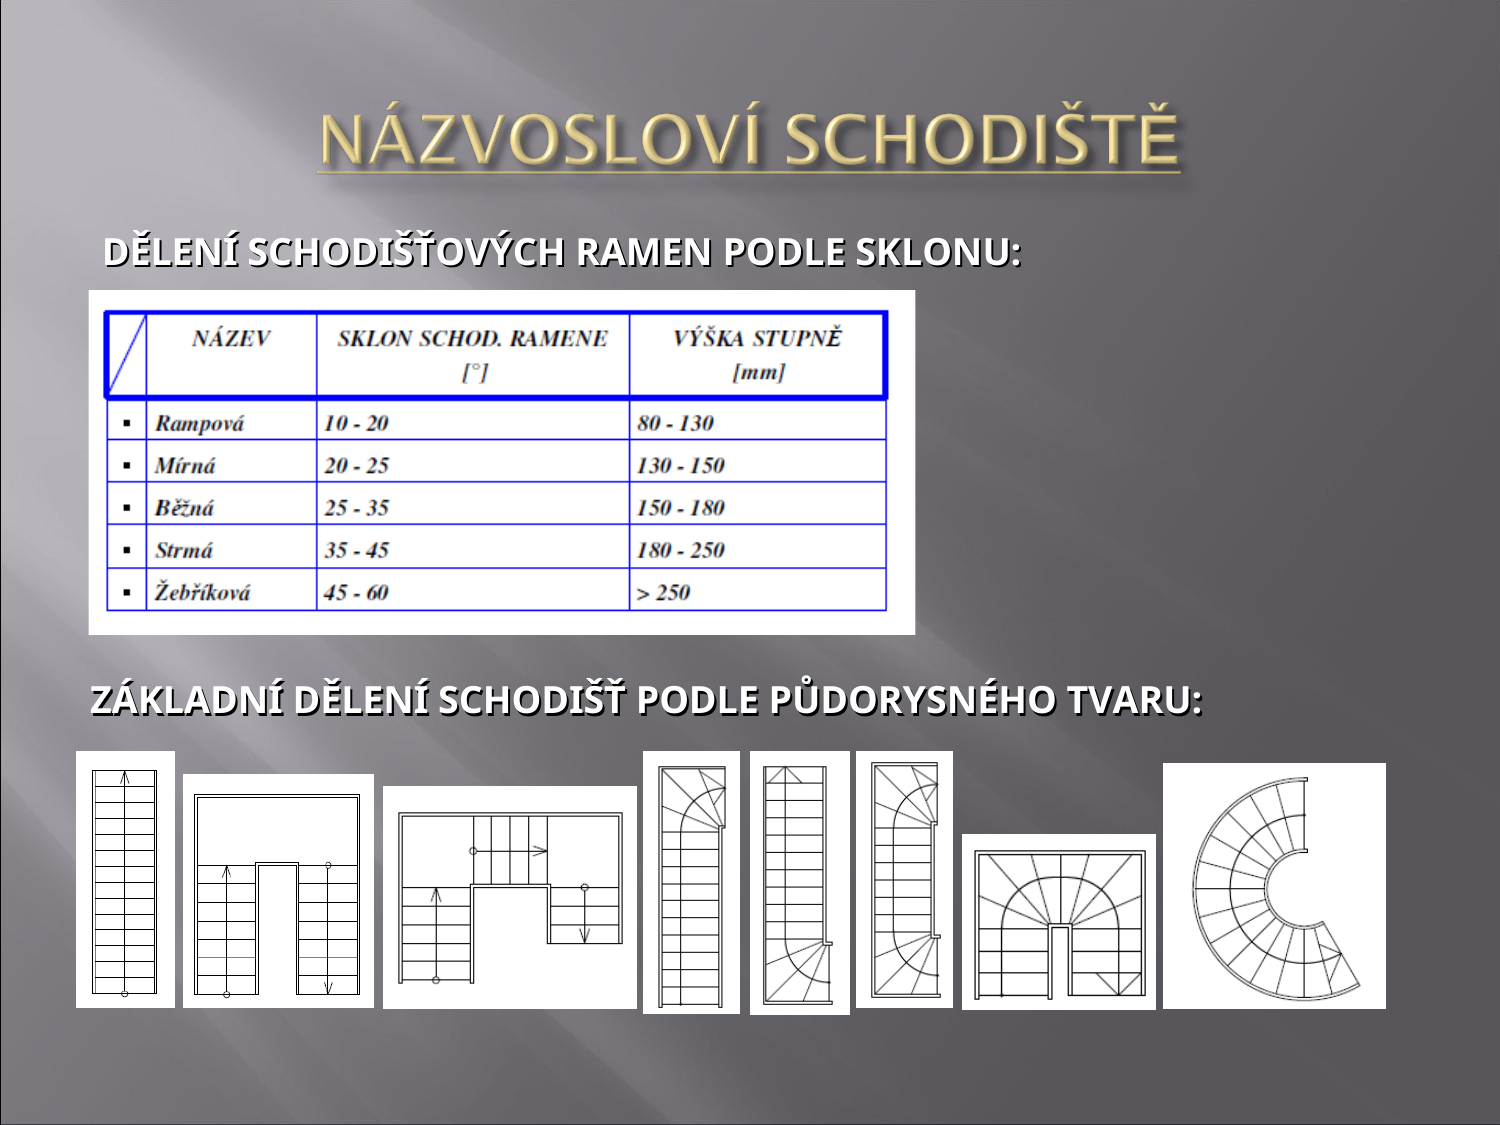

DĚLENÍ SCHODIŠŤOVÝCH RAMEN PODLE SKLONU:
ZÁKLADNÍ DĚLENÍ SCHODIŠŤ PODLE PŮDORYSNÉHO TVARU: